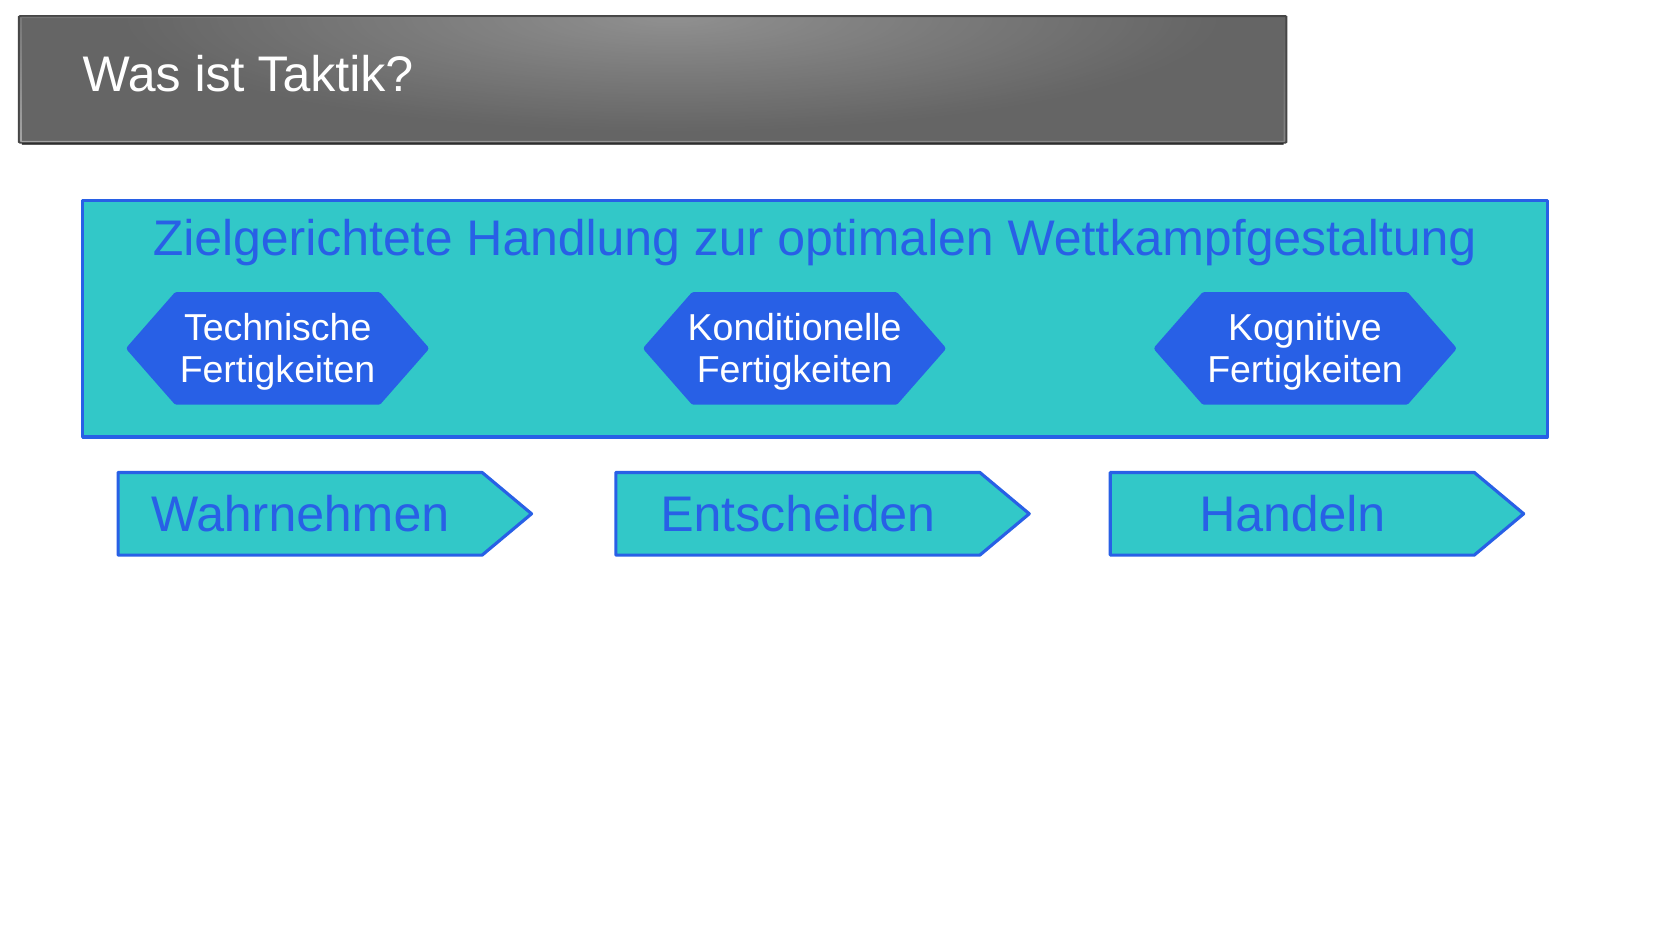

# Was ist Taktik?
Zielgerichtete Handlung zur optimalen Wettkampfgestaltung
Technische
Fertigkeiten
Konditionelle
Fertigkeiten
Kognitive
Fertigkeiten
Wahrnehmen
Entscheiden
Handeln